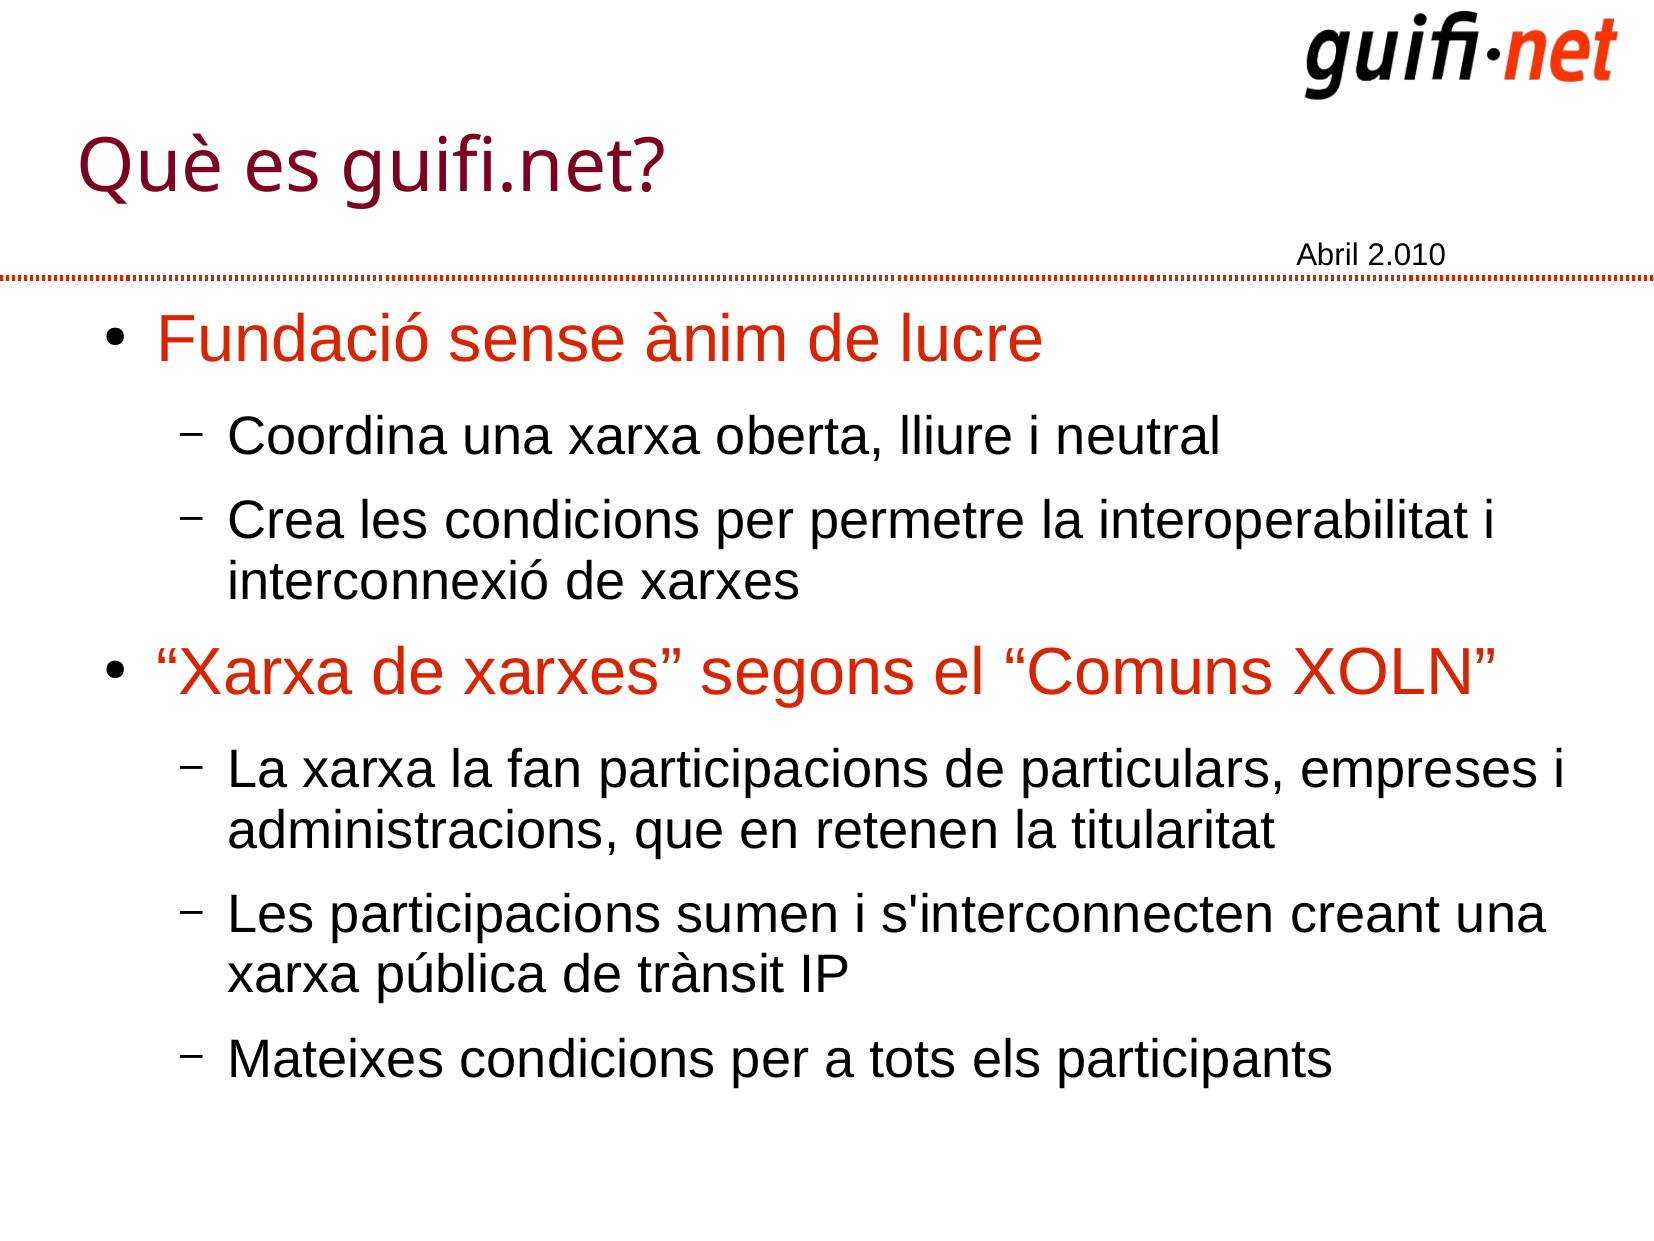

# Què es guifi.net?
Fundació sense ànim de lucre
Coordina una xarxa oberta, lliure i neutral
Crea les condicions per permetre la interoperabilitat i interconnexió de xarxes
“Xarxa de xarxes” segons el “Comuns XOLN”
La xarxa la fan participacions de particulars, empreses i administracions, que en retenen la titularitat
Les participacions sumen i s'interconnecten creant una xarxa pública de trànsit IP
Mateixes condicions per a tots els participants